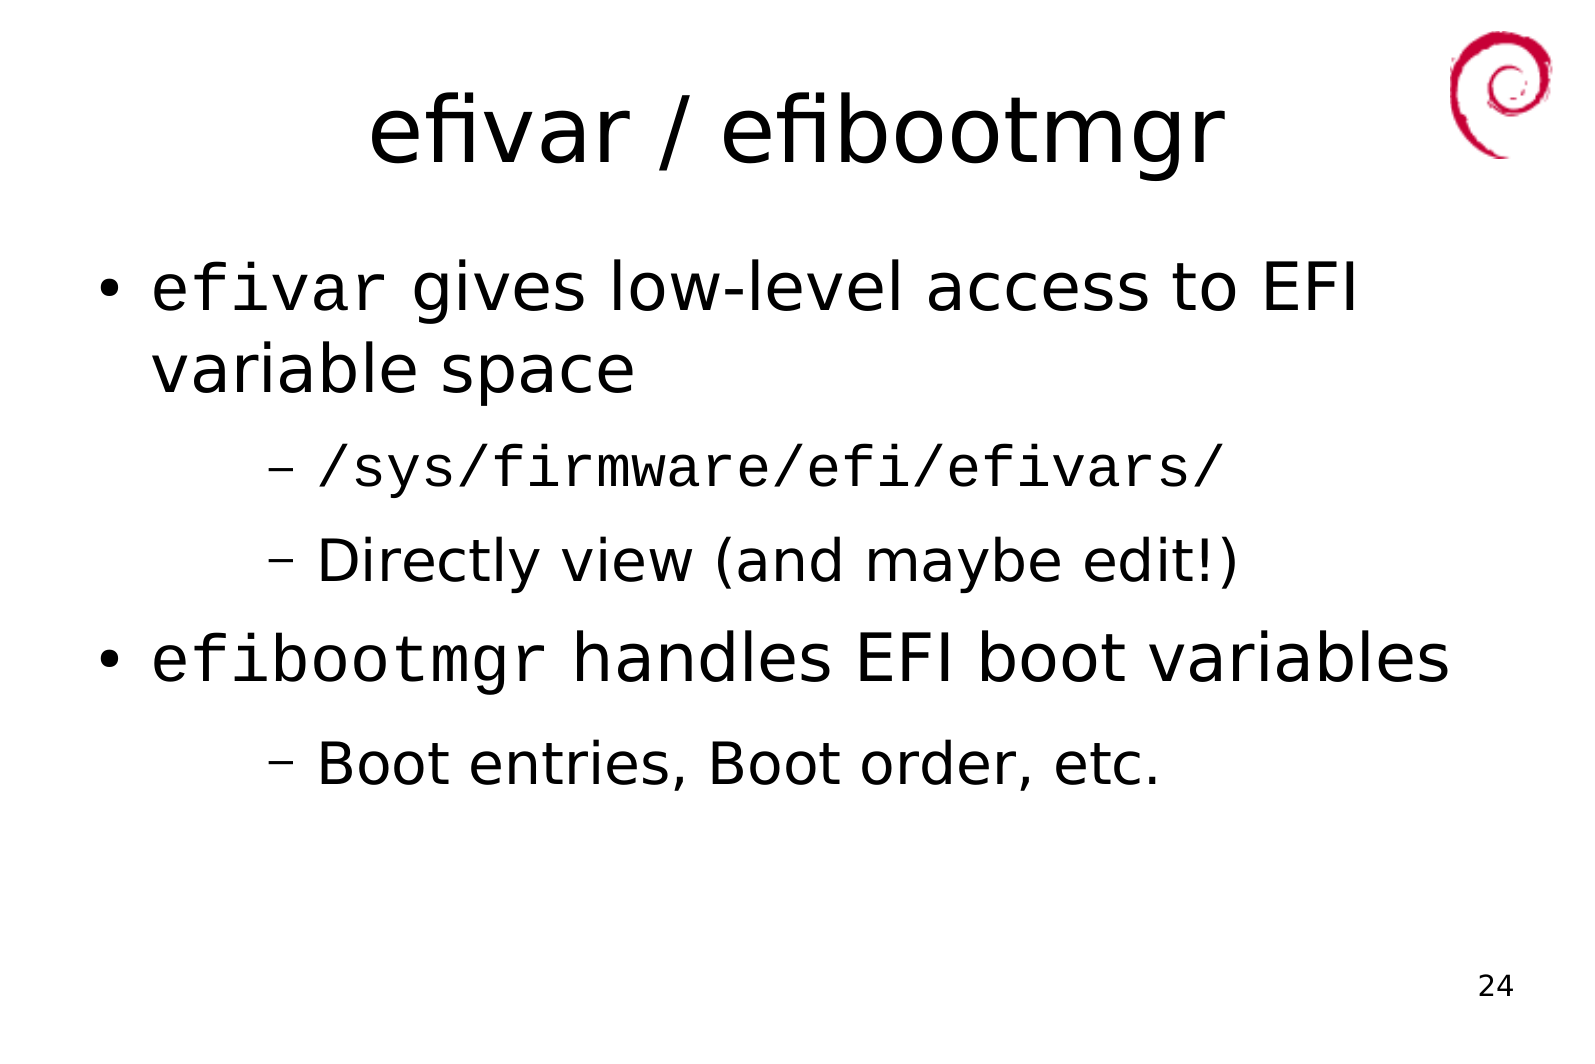

# efivar / efibootmgr
efivar gives low-level access to EFI variable space
/sys/firmware/efi/efivars/
Directly view (and maybe edit!)
efibootmgr handles EFI boot variables
Boot entries, Boot order, etc.
24